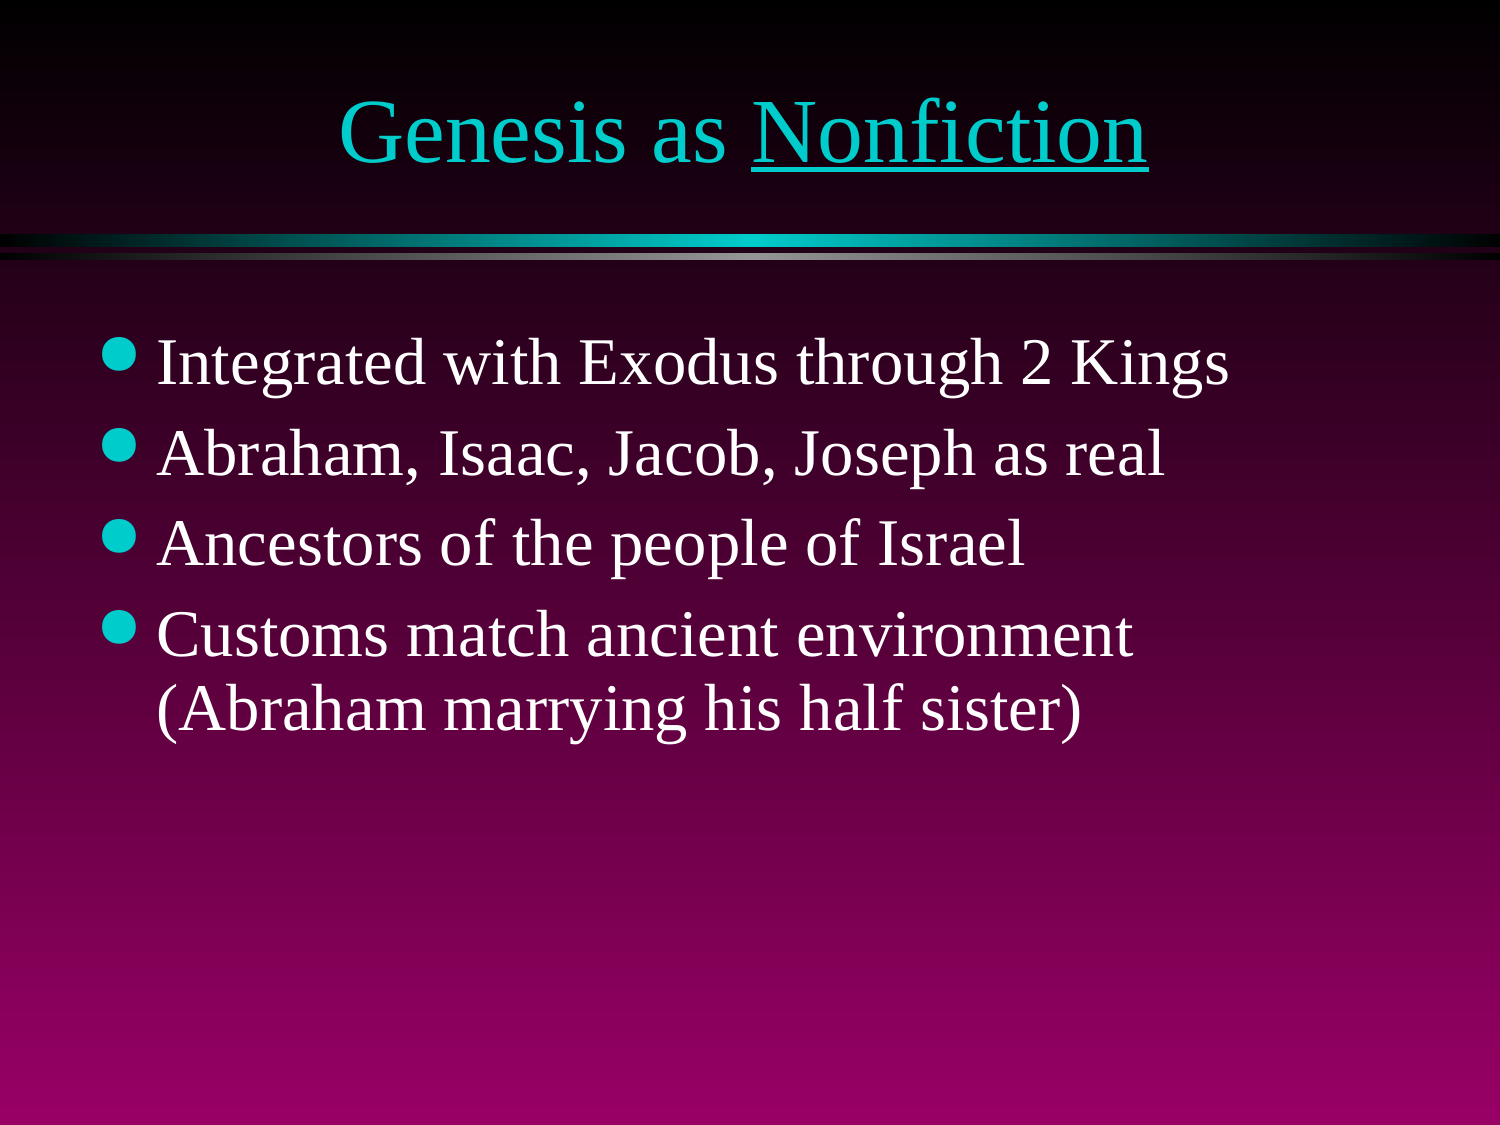

# Genesis as Nonfiction
Integrated with Exodus through 2 Kings
Abraham, Isaac, Jacob, Joseph as real
Ancestors of the people of Israel
Customs match ancient environment (Abraham marrying his half sister)